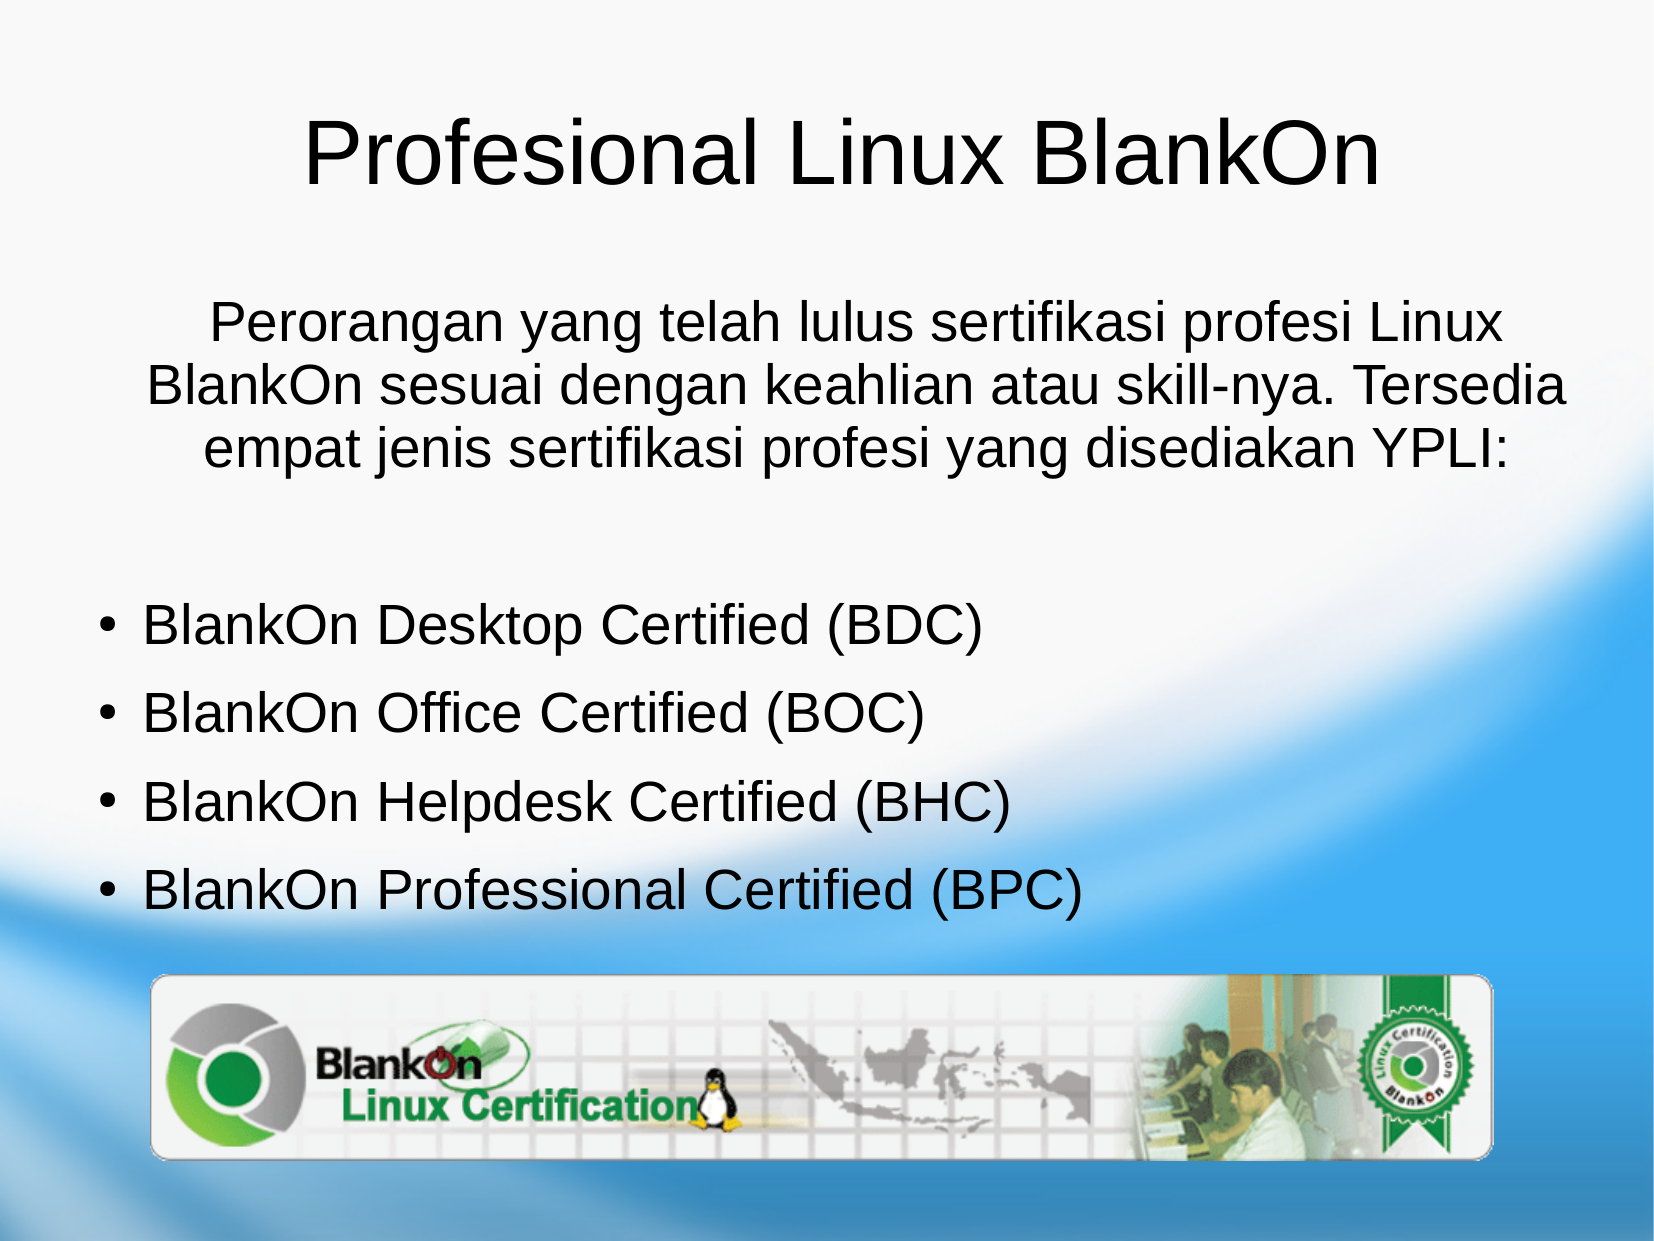

# Profesional Linux BlankOn
Perorangan yang telah lulus sertifikasi profesi Linux BlankOn sesuai dengan keahlian atau skill-nya. Tersedia empat jenis sertifikasi profesi yang disediakan YPLI:
BlankOn Desktop Certified (BDC)
BlankOn Office Certified (BOC)
BlankOn Helpdesk Certified (BHC)
BlankOn Professional Certified (BPC)